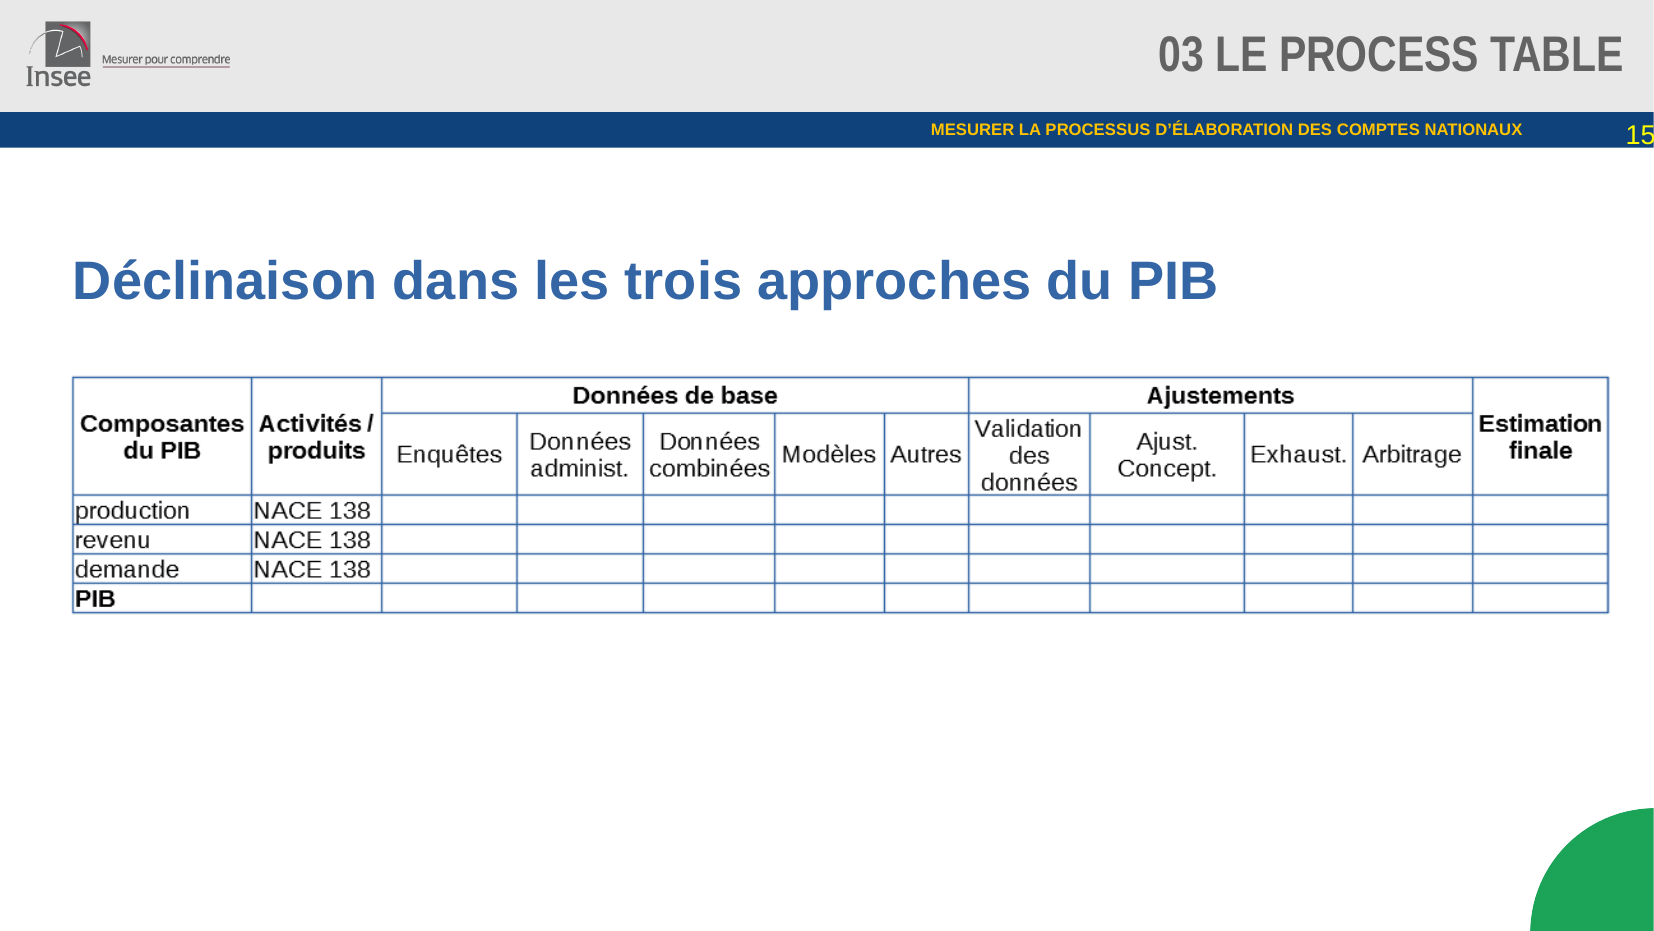

# 03 le process table
Indiquez le nom de votre partie dans Insertion / En tête et pied de page
Déclinaison dans les trois approches du PIB